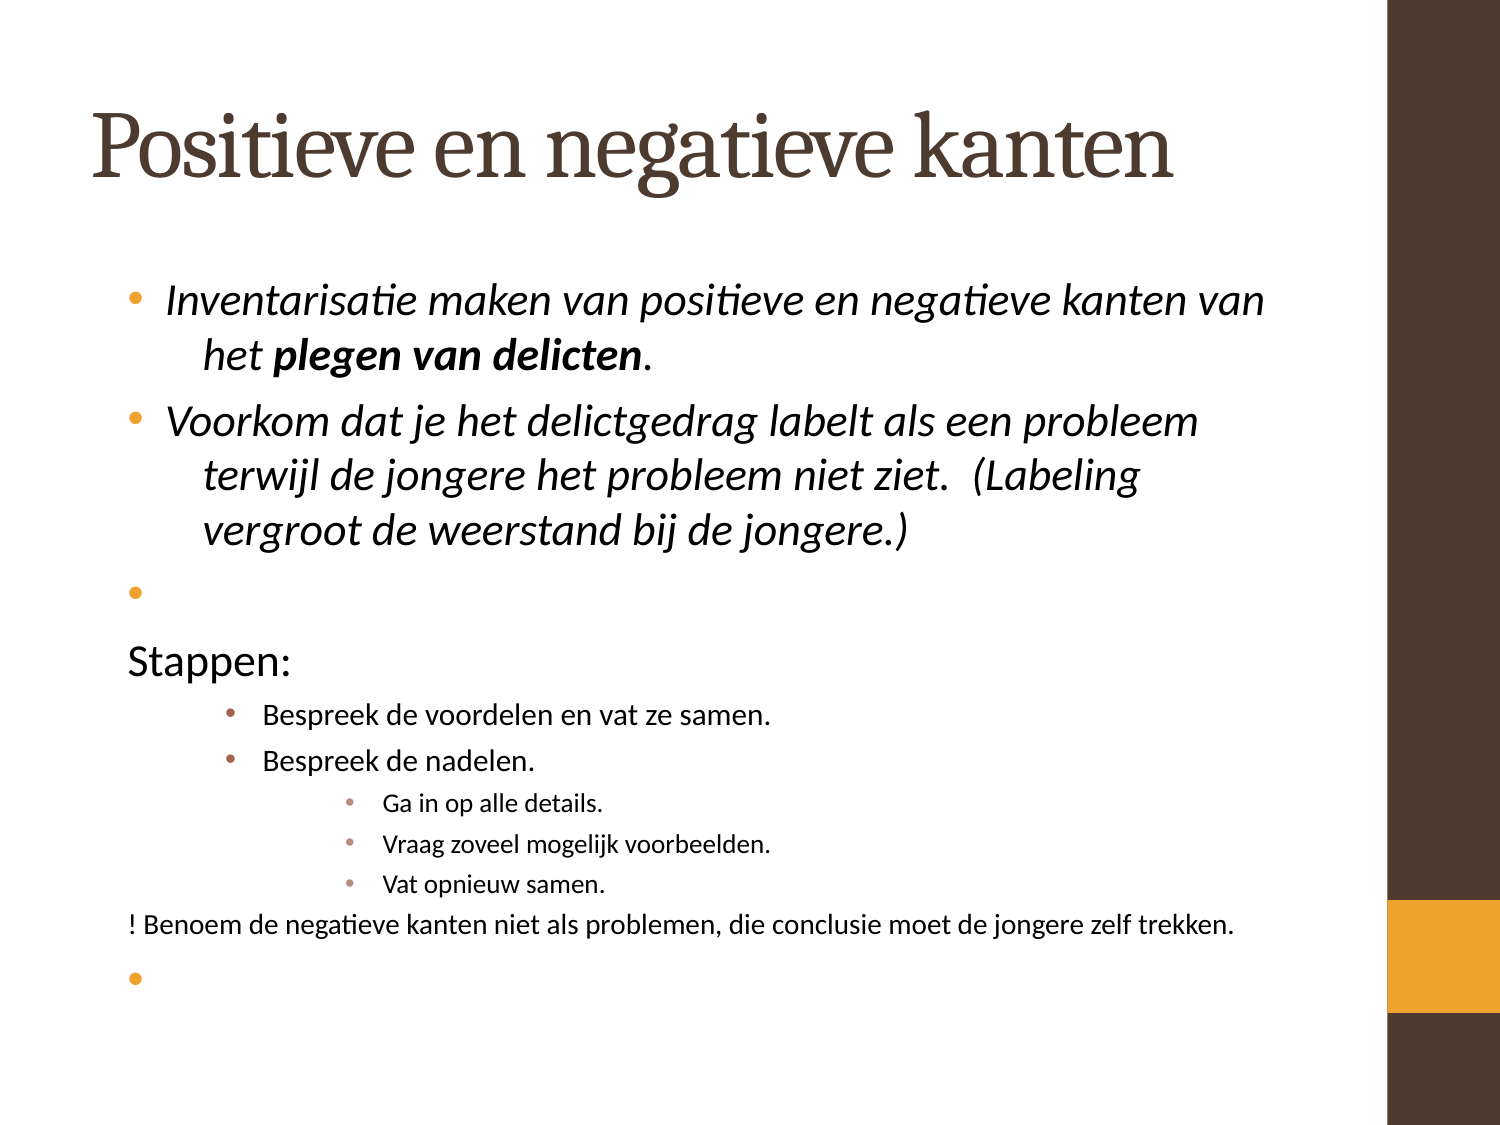

# Positieve en negatieve kanten
Inventarisatie maken van positieve en negatieve kanten van het plegen van delicten.
Voorkom dat je het delictgedrag labelt als een probleem terwijl de jongere het probleem niet ziet. (Labeling vergroot de weerstand bij de jongere.)
Stappen:
Bespreek de voordelen en vat ze samen.
Bespreek de nadelen.
Ga in op alle details.
Vraag zoveel mogelijk voorbeelden.
Vat opnieuw samen.
! Benoem de negatieve kanten niet als problemen, die conclusie moet de jongere zelf trekken.